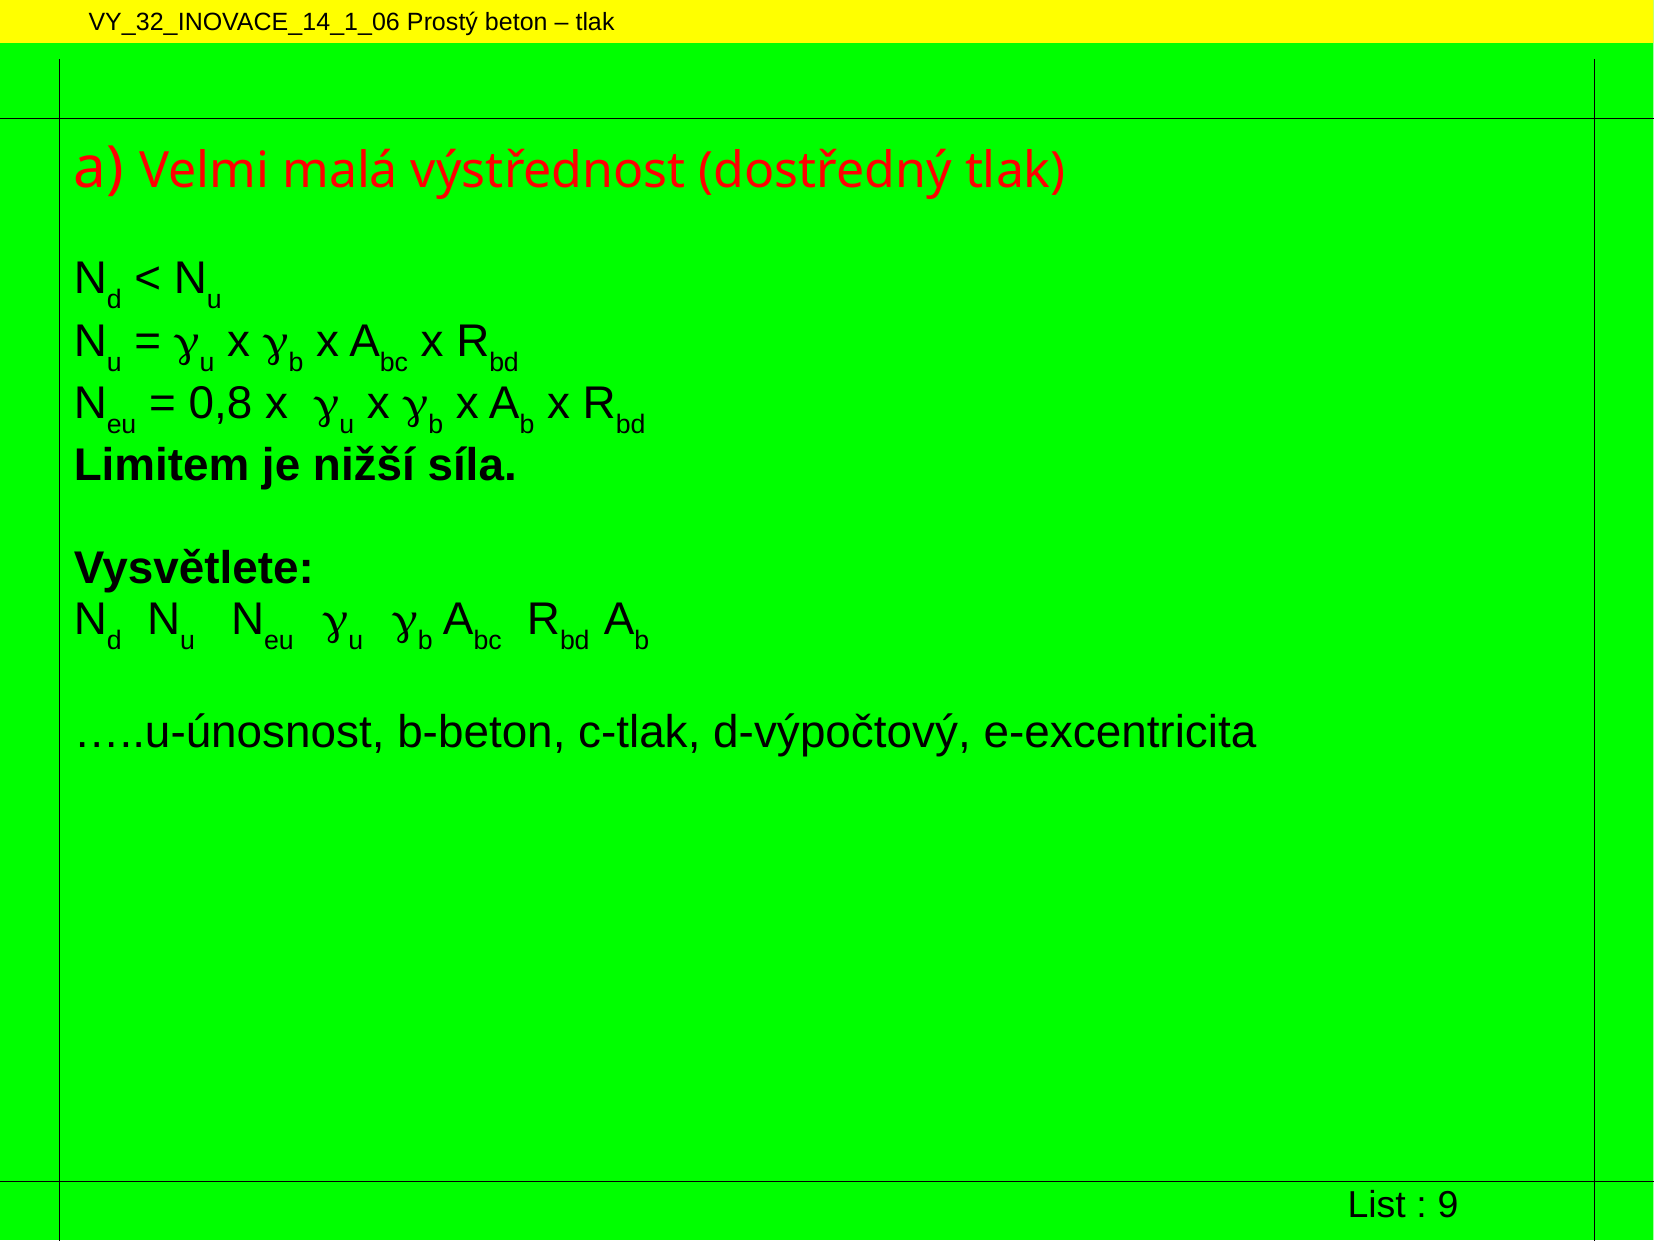

VY_32_INOVACE_14_1_06 Prostý beton – tlak
a) Velmi malá výstřednost (dostředný tlak)
Nd < Nu
Nu = gu x gb x Abc x Rbd
Neu = 0,8 x gu x gb x Ab x Rbd
Limitem je nižší síla.
Vysvětlete:
Nd Nu Neu gu gb Abc Rbd Ab
…..u-únosnost, b-beton, c-tlak, d-výpočtový, e-excentricita
List :